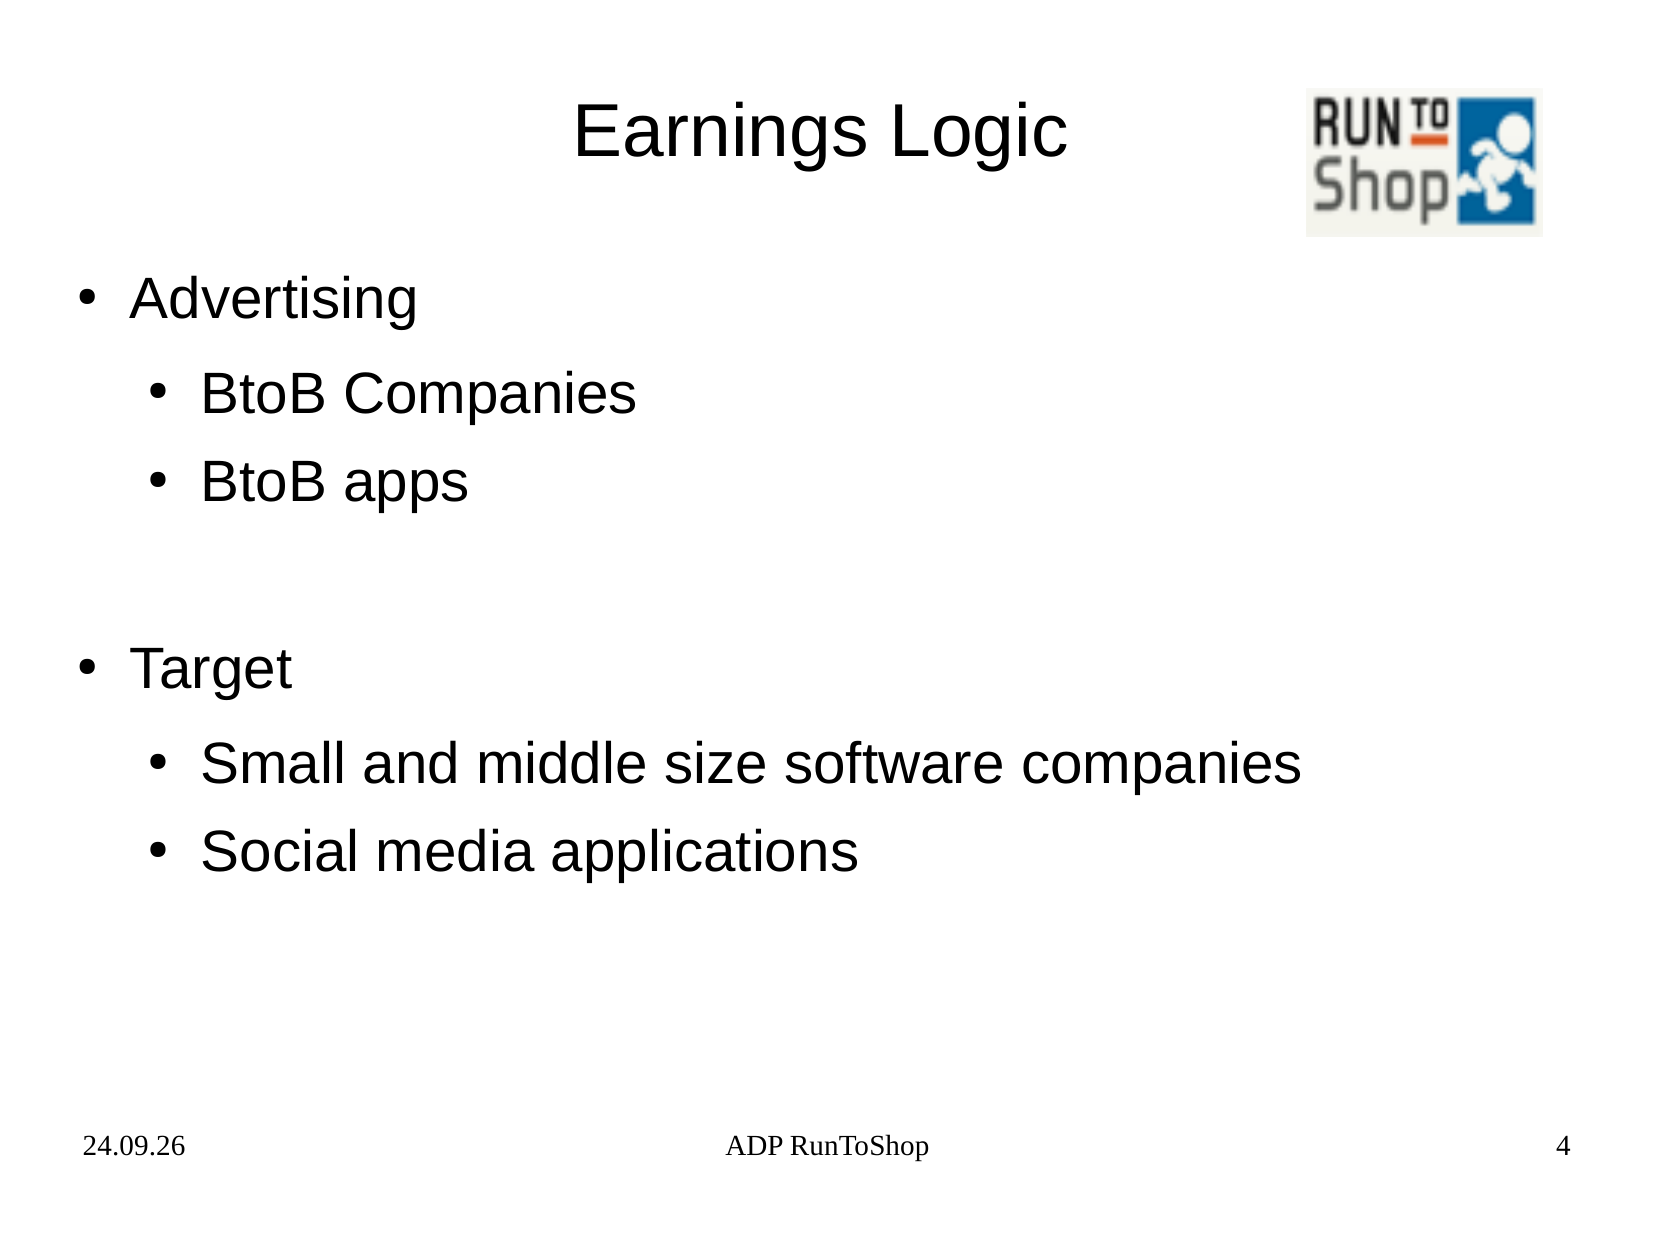

# Earnings Logic
Advertising
BtoB Companies
BtoB apps
Target
Small and middle size software companies
Social media applications
ADP RunToShop
4